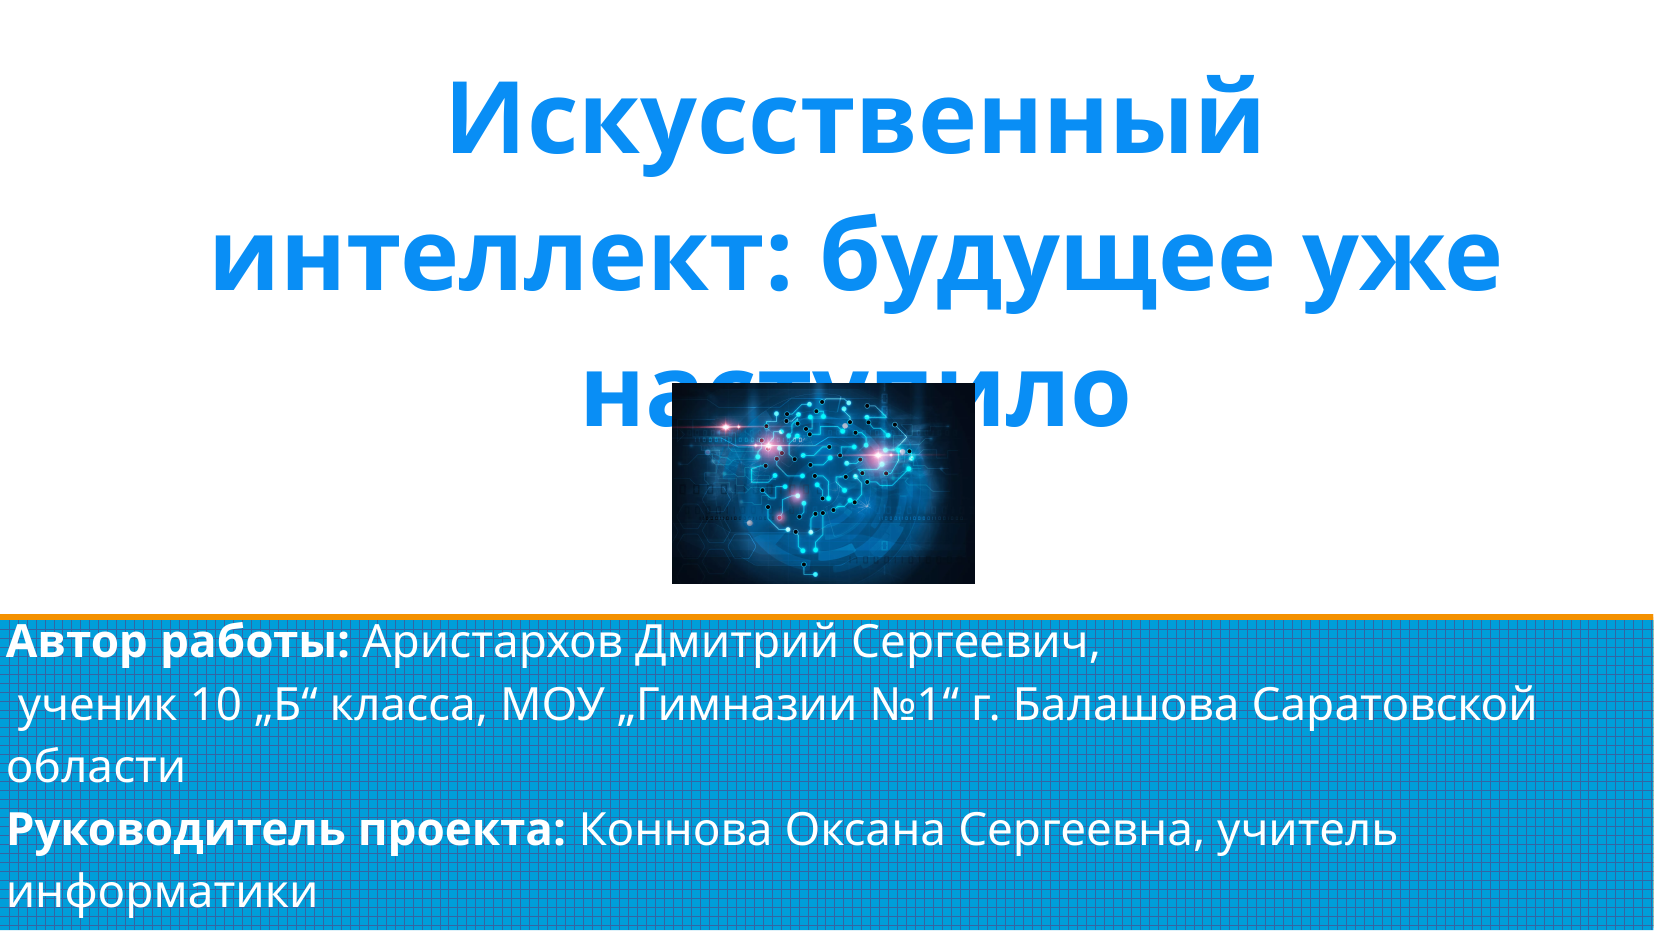

Искусственный интеллект: будущее уже наступило
Автор работы: Аристархов Дмитрий Сергеевич,
 ученик 10 „Б“ класса, МОУ „Гимназии №1“ г. Балашова Саратовской области
Руководитель проекта: Коннова Оксана Сергеевна, учитель информатики